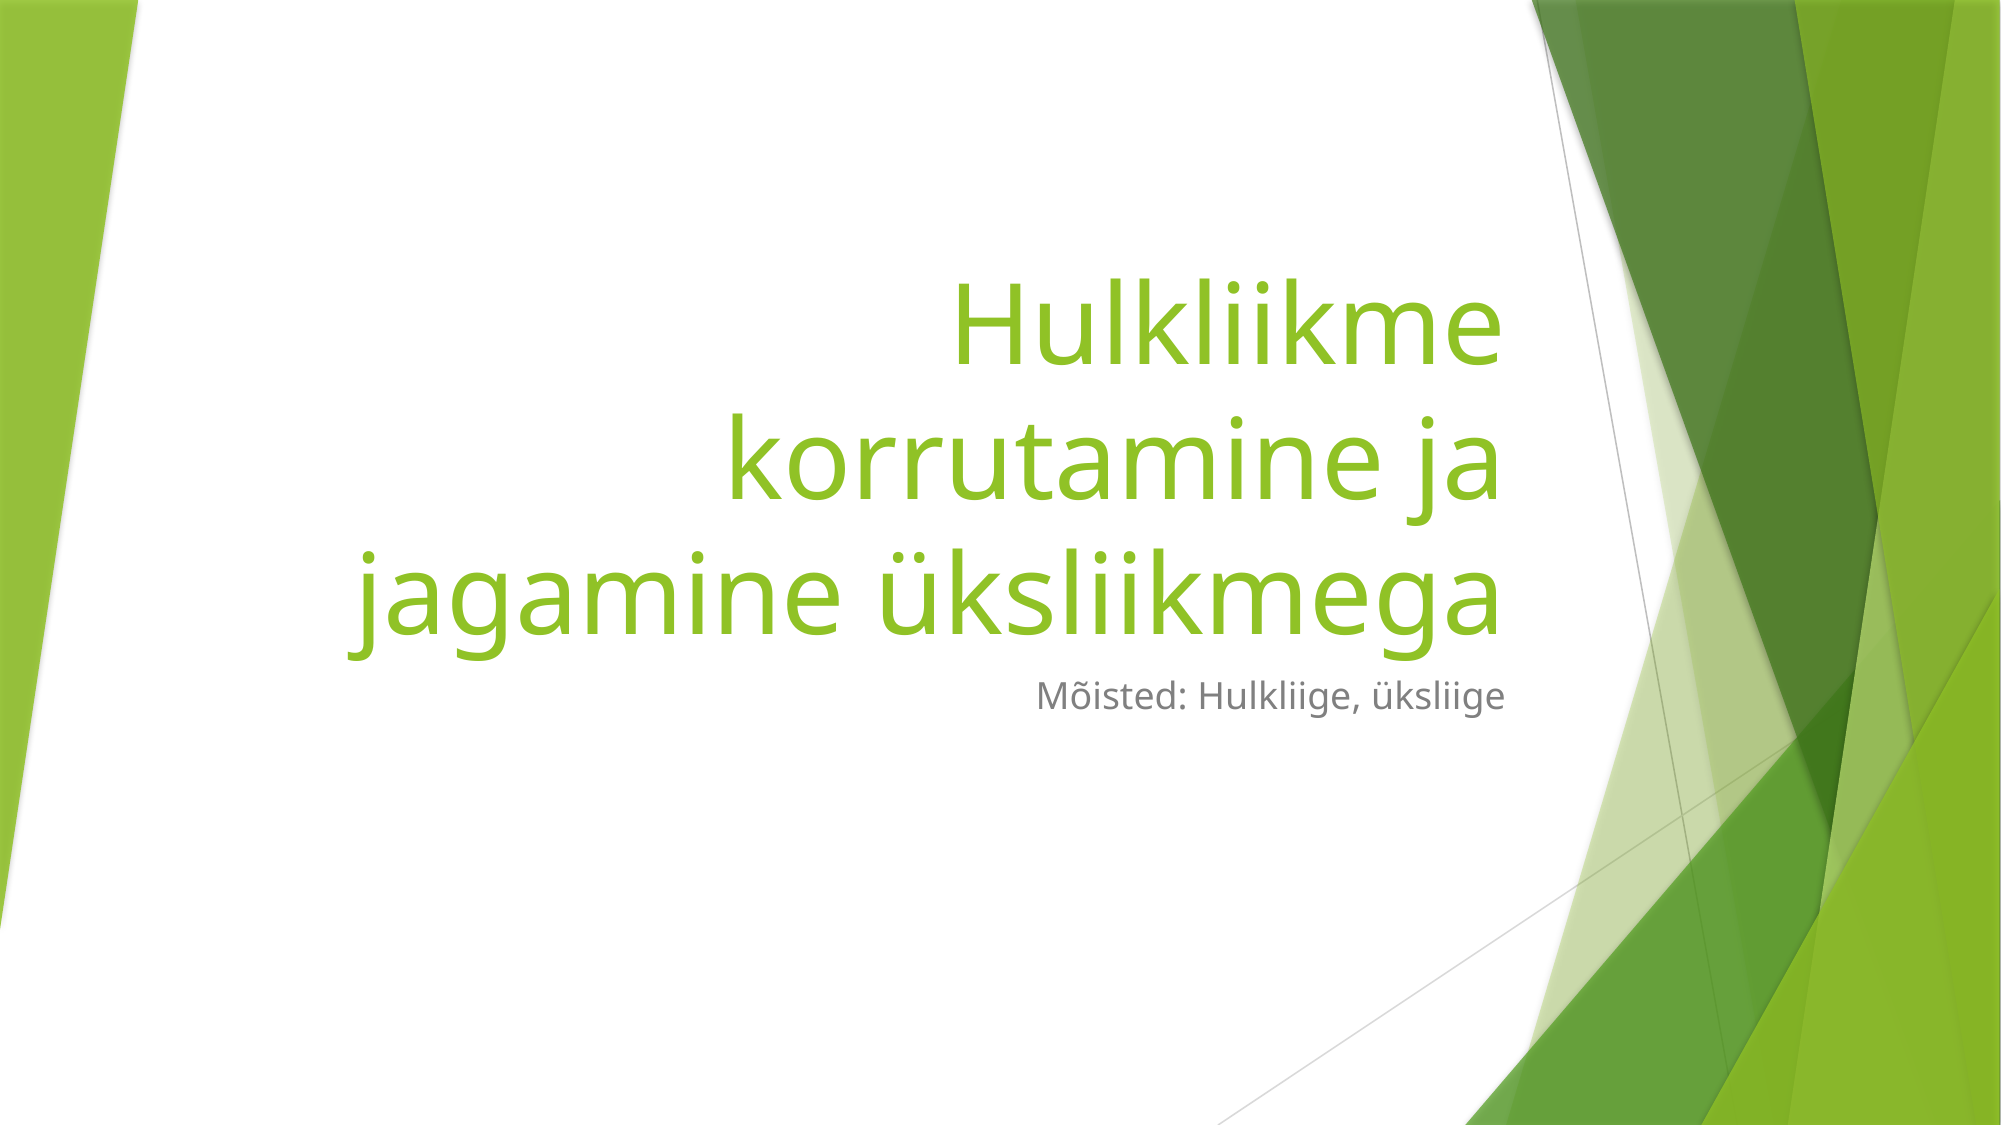

# Hulkliikme korrutamine ja jagamine üksliikmega
Mõisted: Hulkliige, üksliige